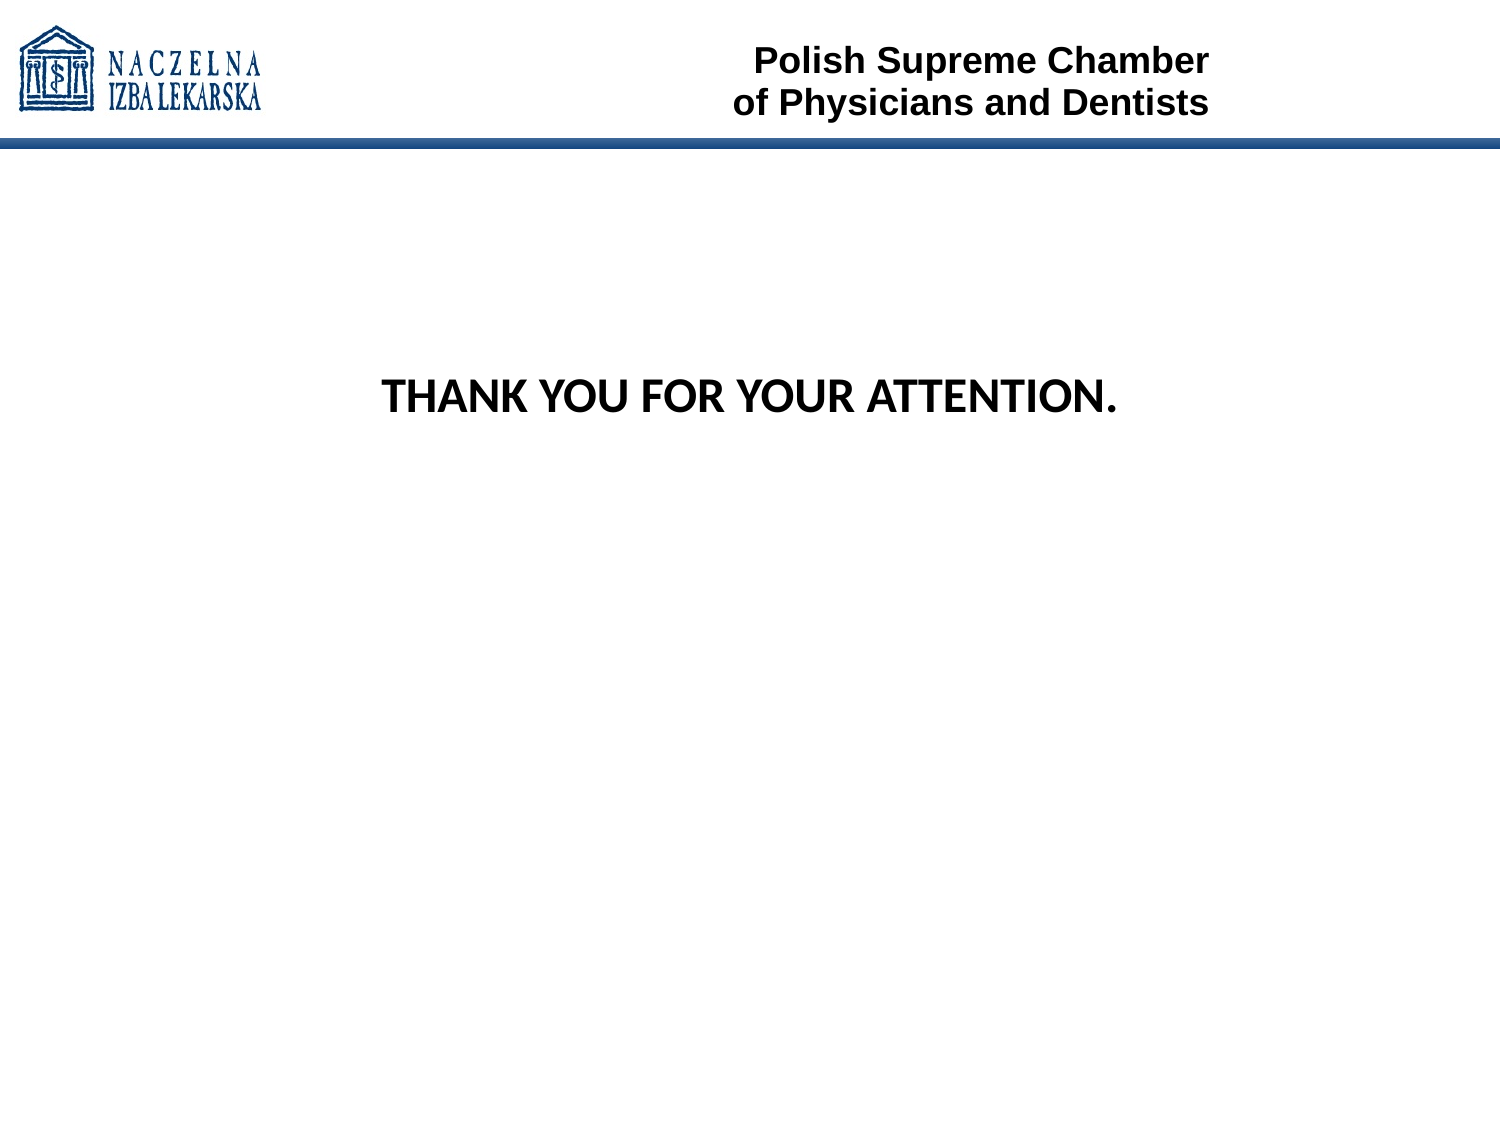

Polish Supreme Chamber
of Physicians and Dentists
THANK YOU FOR YOUR ATTENTION.